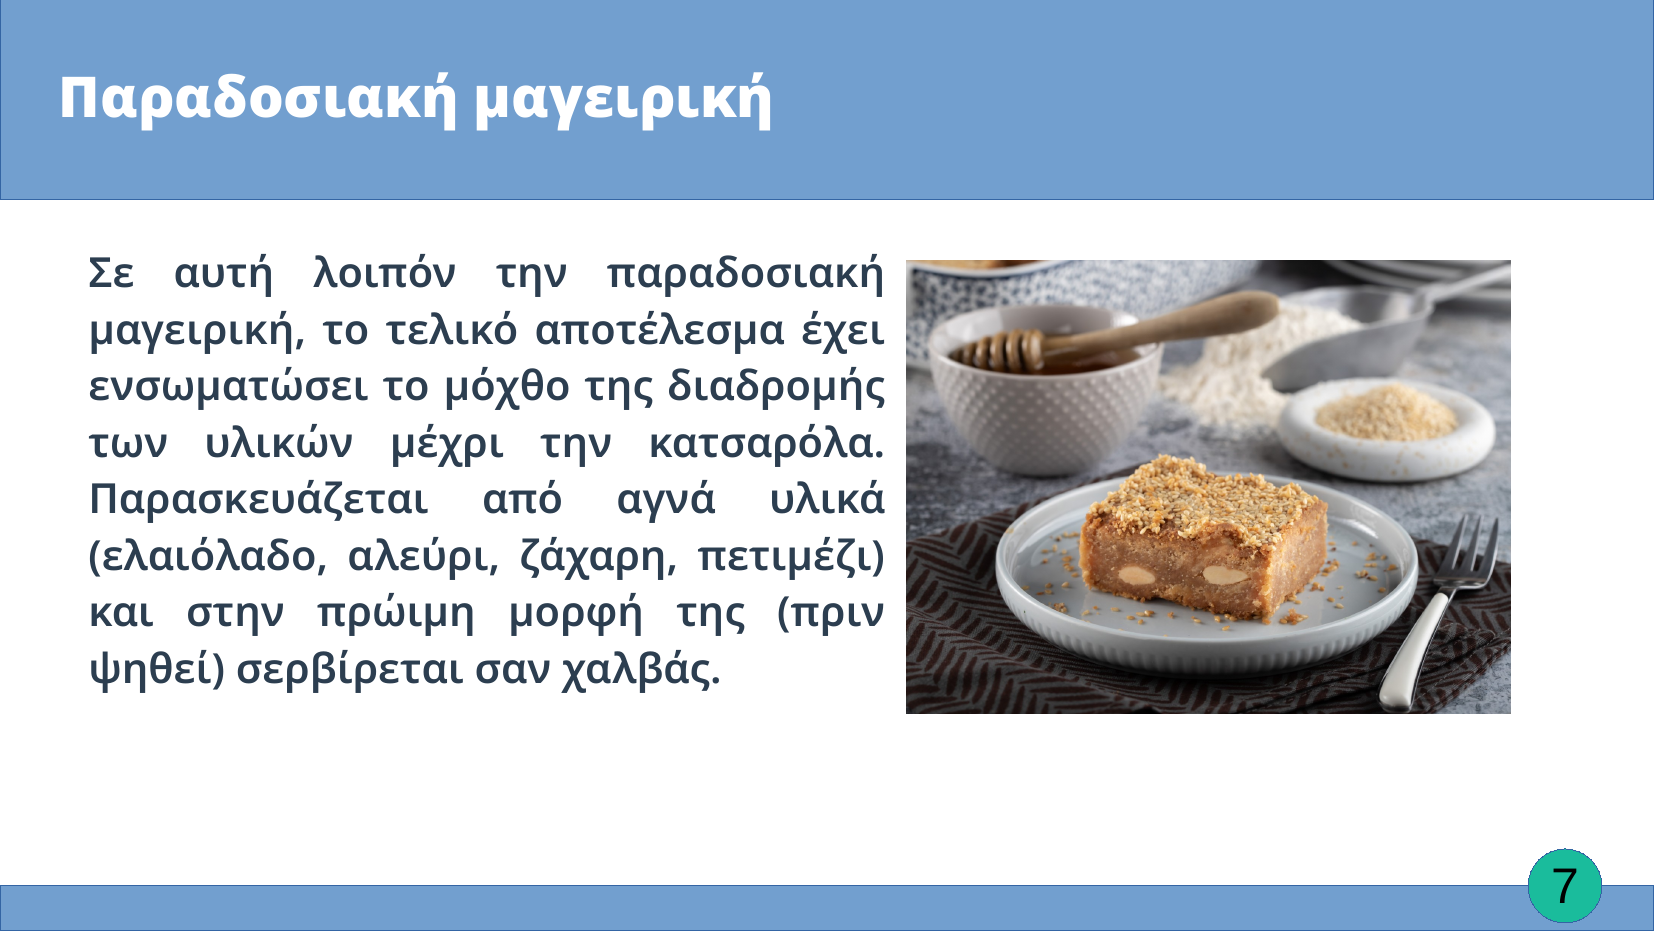

# Παραδοσιακή μαγειρική
Σε αυτή λοιπόν την παραδοσιακή μαγειρική, το τελικό αποτέλεσμα έχει ενσωματώσει το μόχθο της διαδρομής των υλικών μέχρι την κατσαρόλα. Παρασκευάζεται από αγνά υλικά (ελαιόλαδο, αλεύρι, ζάχαρη, πετιμέζι) και στην πρώιμη μορφή της (πριν ψηθεί) σερβίρεται σαν χαλβάς.